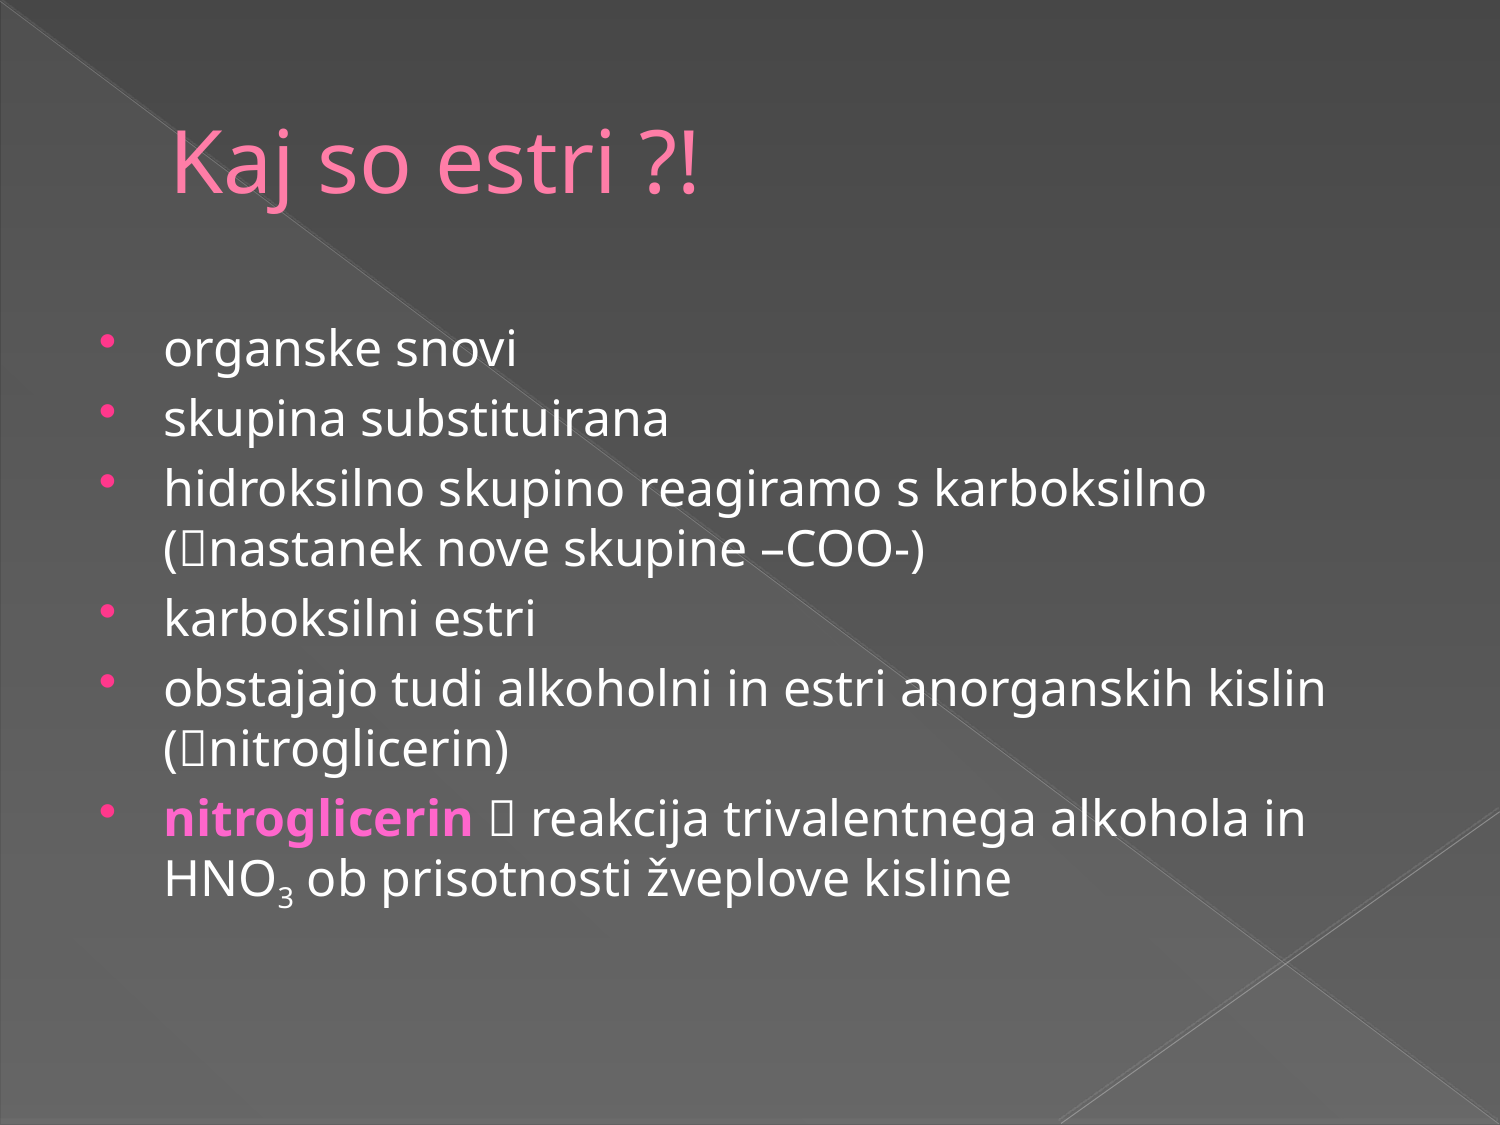

# Kaj so estri ?!
organske snovi
skupina substituirana
hidroksilno skupino reagiramo s karboksilno (nastanek nove skupine –COO-)
karboksilni estri
obstajajo tudi alkoholni in estri anorganskih kislin (nitroglicerin)
nitroglicerin  reakcija trivalentnega alkohola in HNO3 ob prisotnosti žveplove kisline